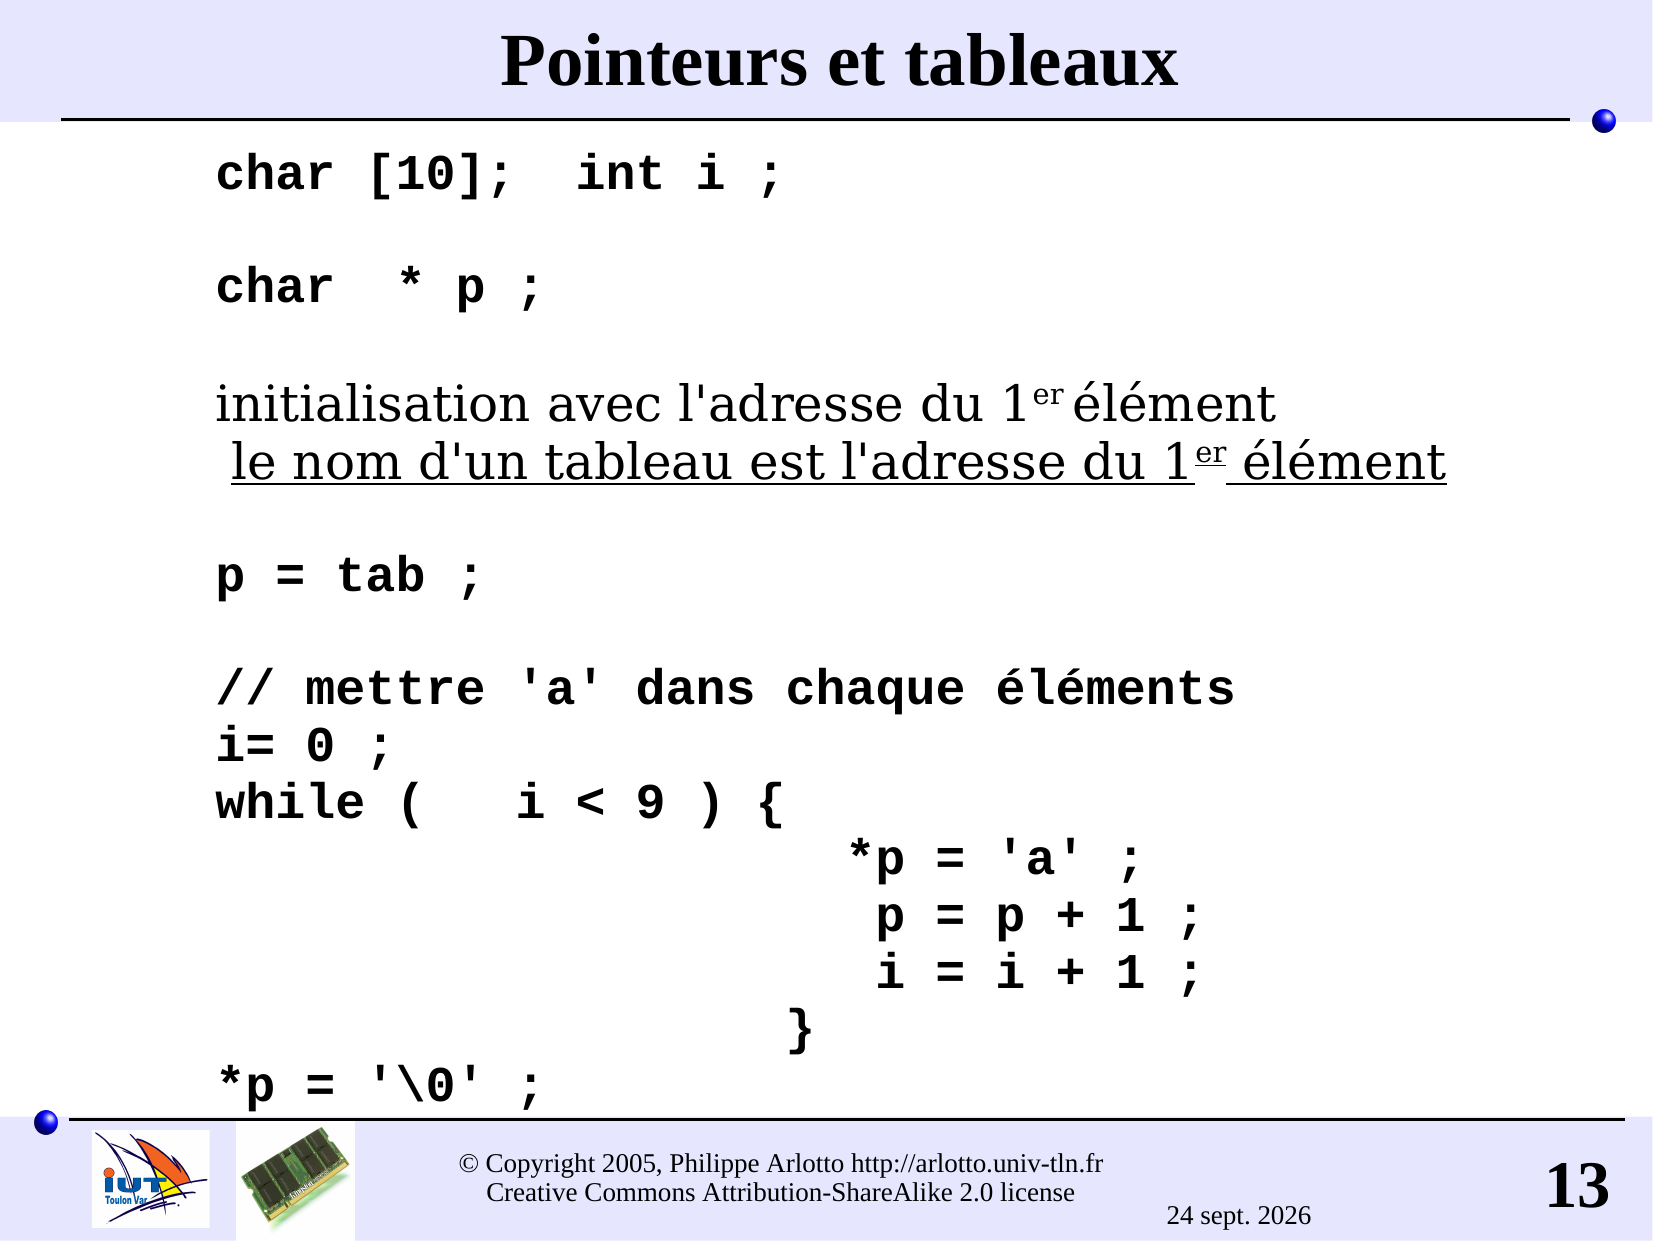

# Pointeurs et tableaux
char [10]; int i ;
char * p ;
initialisation avec l'adresse du 1er élément
 le nom d'un tableau est l'adresse du 1er élément
p = tab ;
// mettre 'a' dans chaque éléments
i= 0 ;
while ( i < 9 ) {
 *p = 'a' ;
 p = p + 1 ;
 i = i + 1 ;
 }
*p = '\0' ;